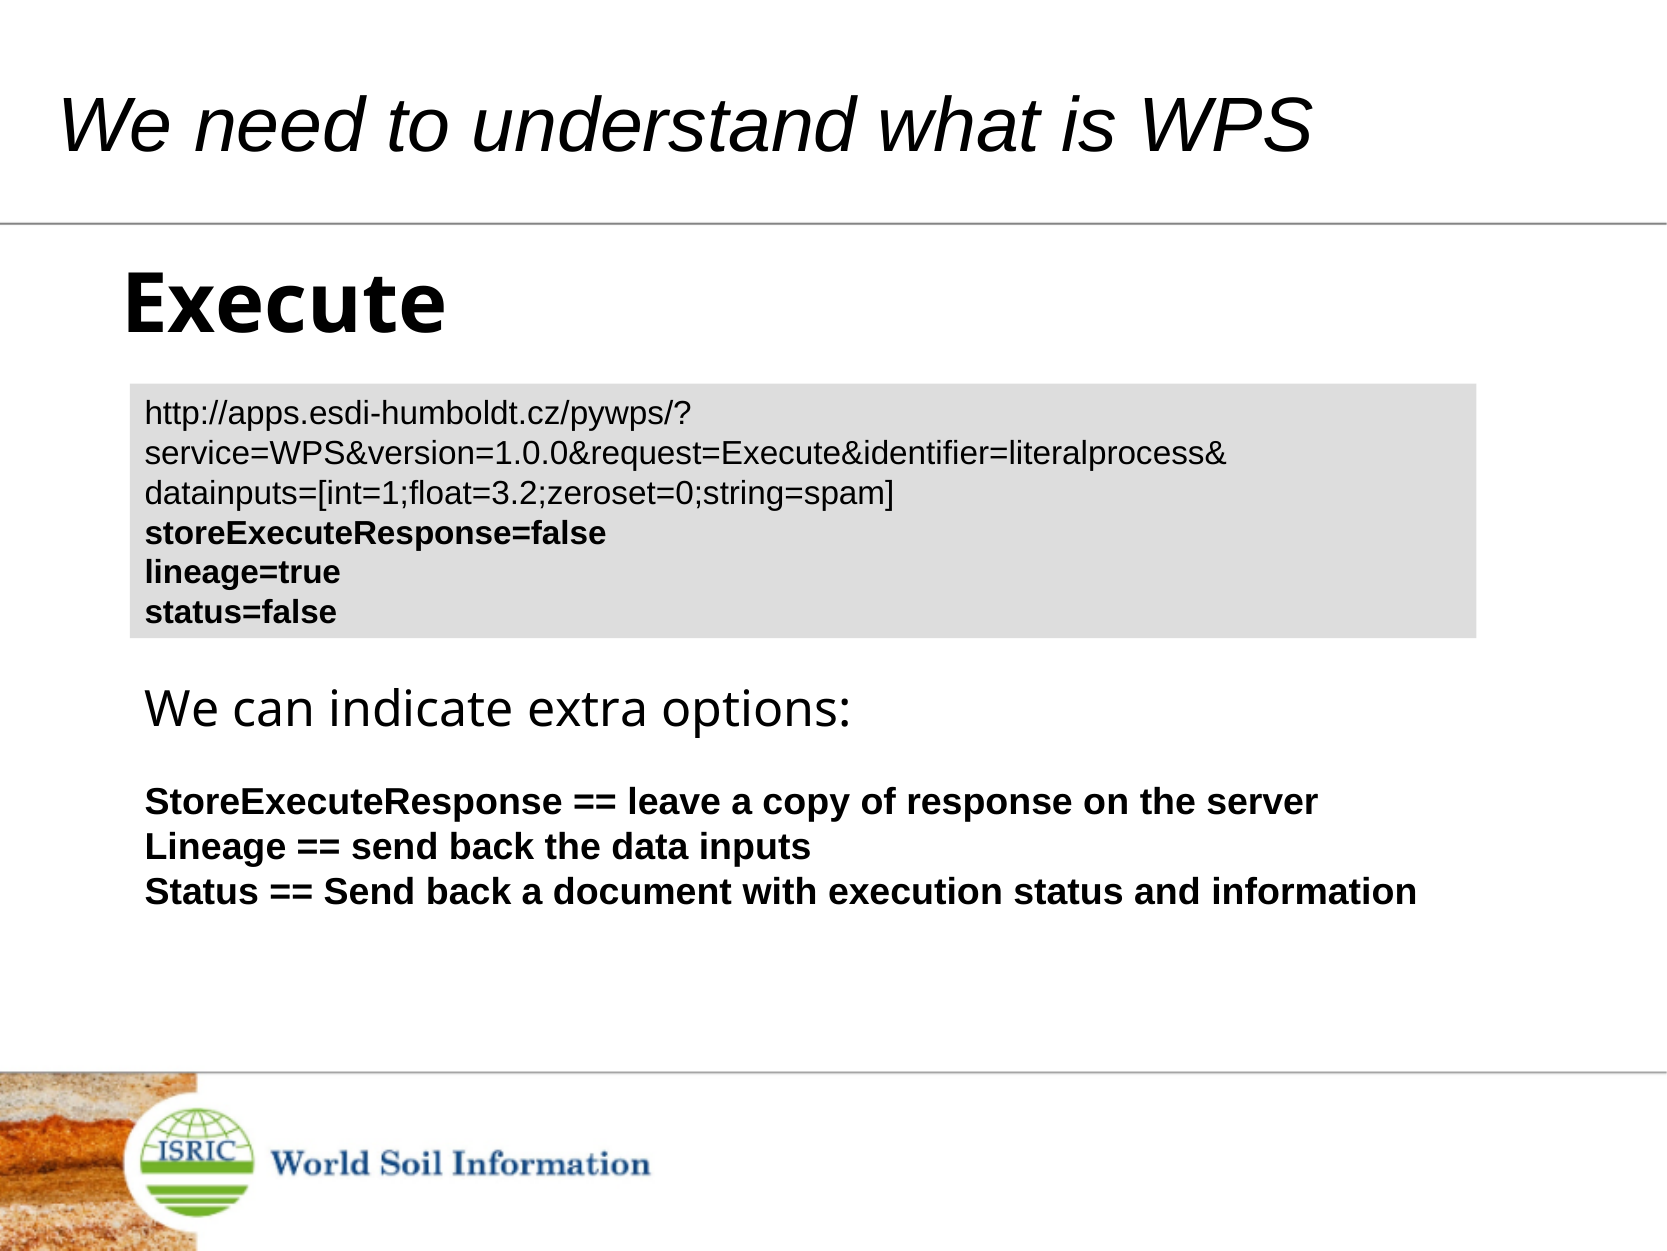

We need to understand what is WPS
Execute
http://apps.esdi-humboldt.cz/pywps/?service=WPS&version=1.0.0&request=Execute&identifier=literalprocess&
datainputs=[int=1;float=3.2;zeroset=0;string=spam]
storeExecuteResponse=false
lineage=true
status=false
We can indicate extra options:
StoreExecuteResponse == leave a copy of response on the server
Lineage == send back the data inputs
Status == Send back a document with execution status and information
#